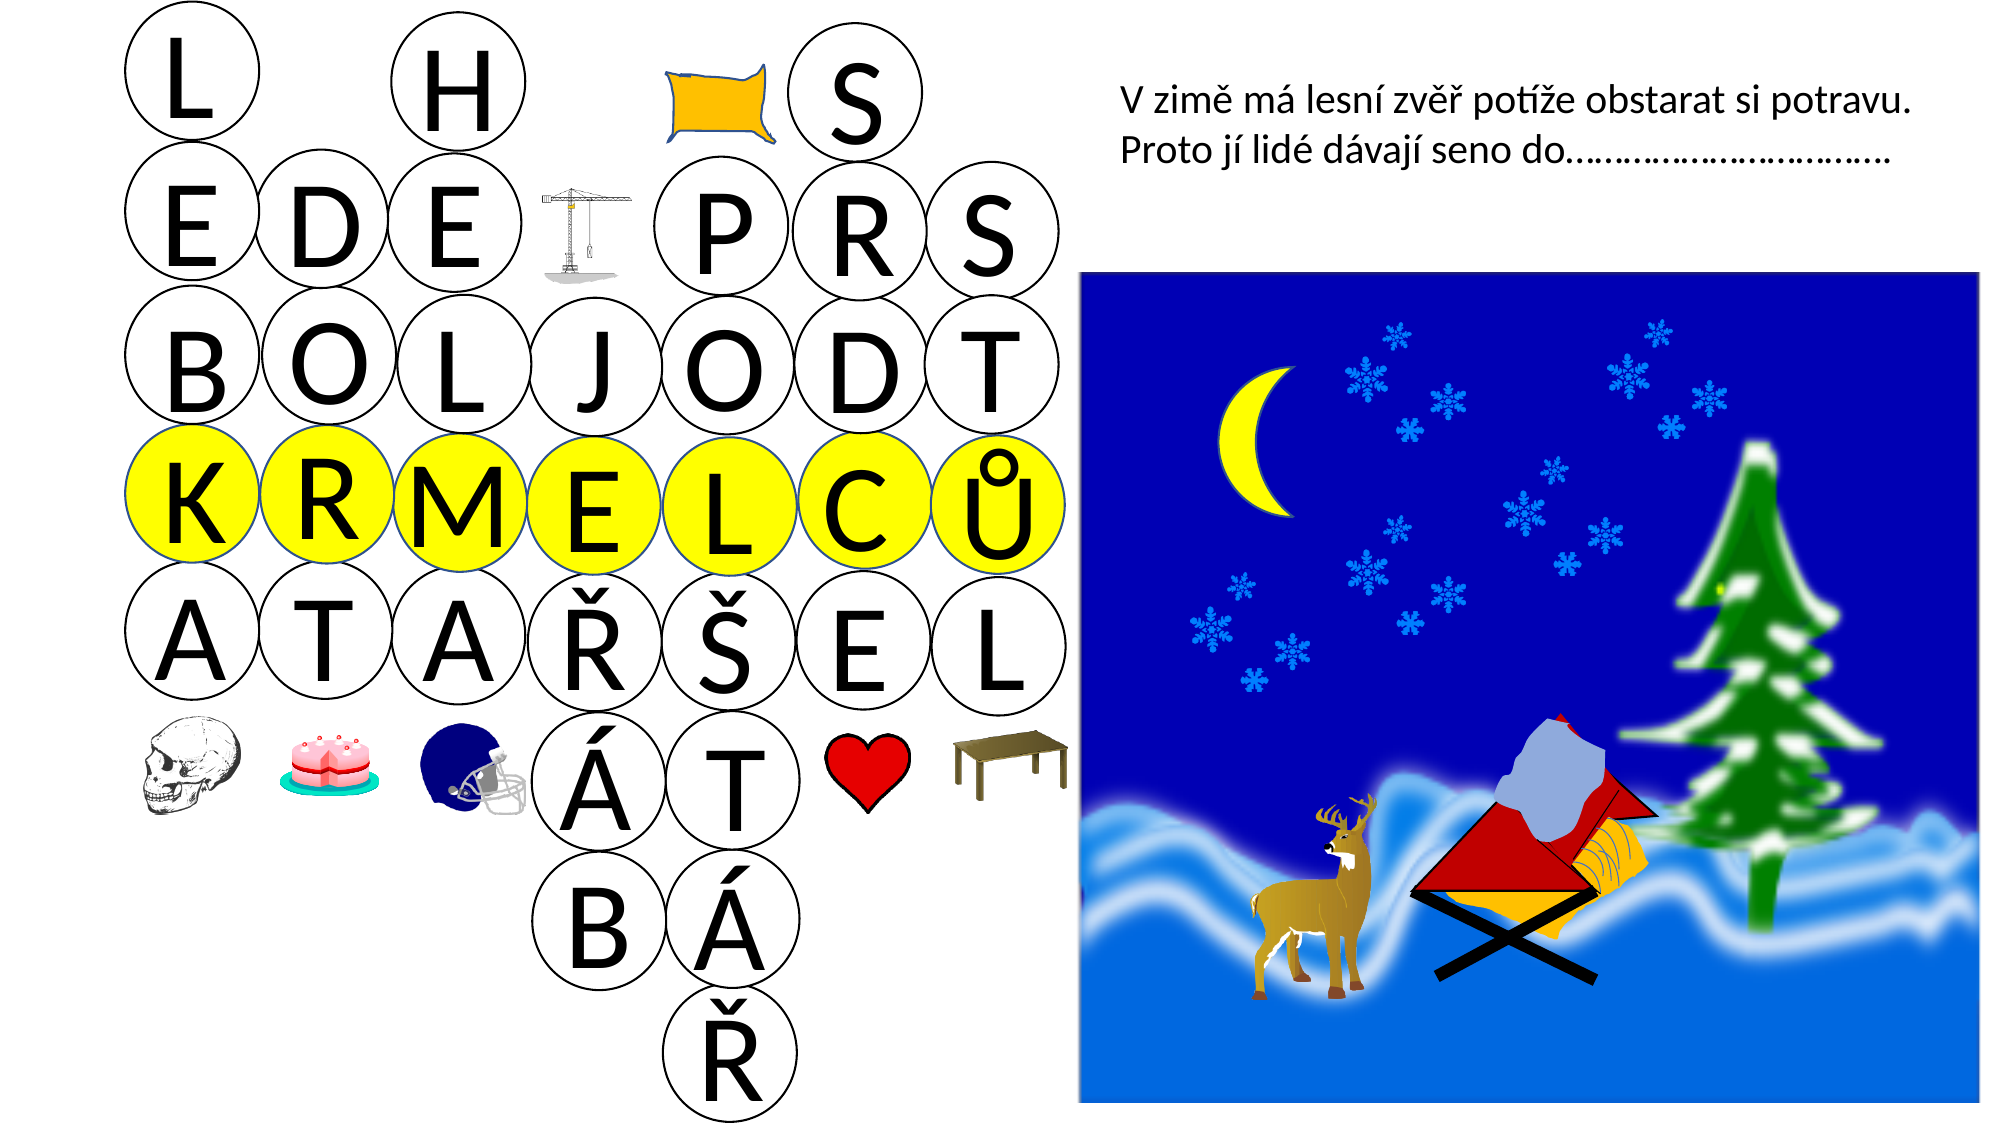

L
H
S
V zimě má lesní zvěř potíže obstarat si potravu.
Proto jí lidé dávají seno do…………………………….
E
D
E
P
R
S
O
O
J
T
B
L
D
°
U
R
K
M
C
E
L
A
A
T
Ř
L
E
Š
Á
T
B
Á
Ř